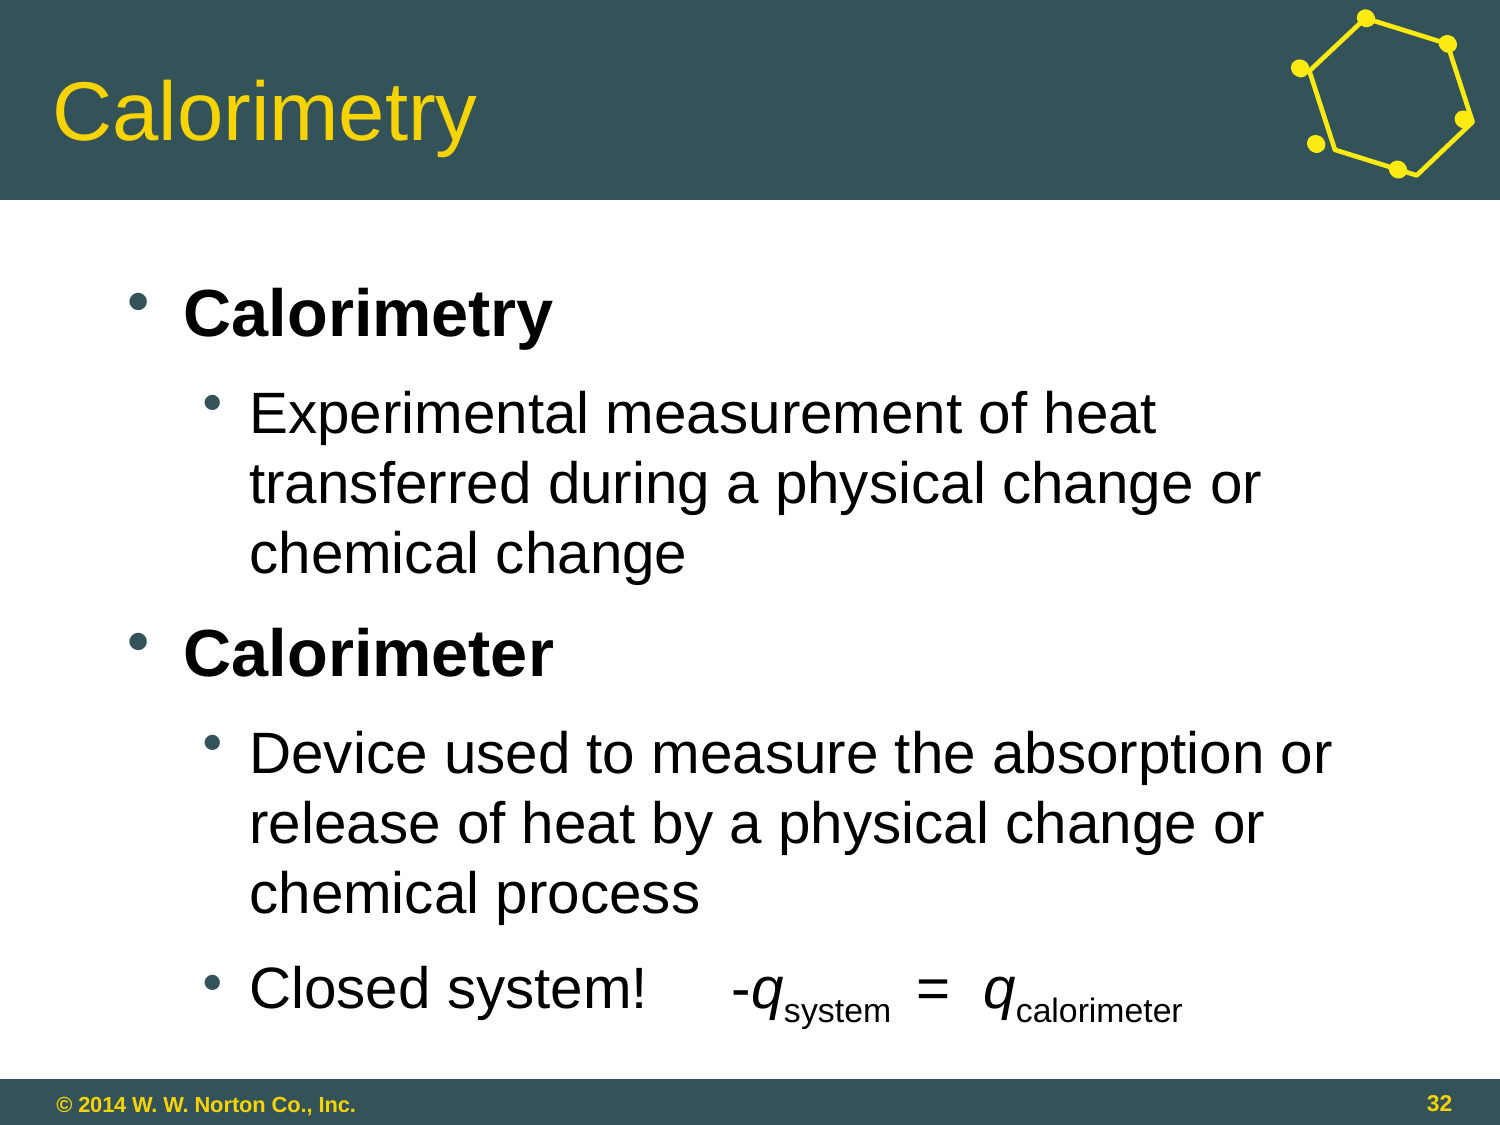

Calorimetry
# Calorimetry
Experimental measurement of heat transferred during a physical change or chemical change
Calorimeter
Device used to measure the absorption or release of heat by a physical change or chemical process
Closed system!	 -qsystem = qcalorimeter